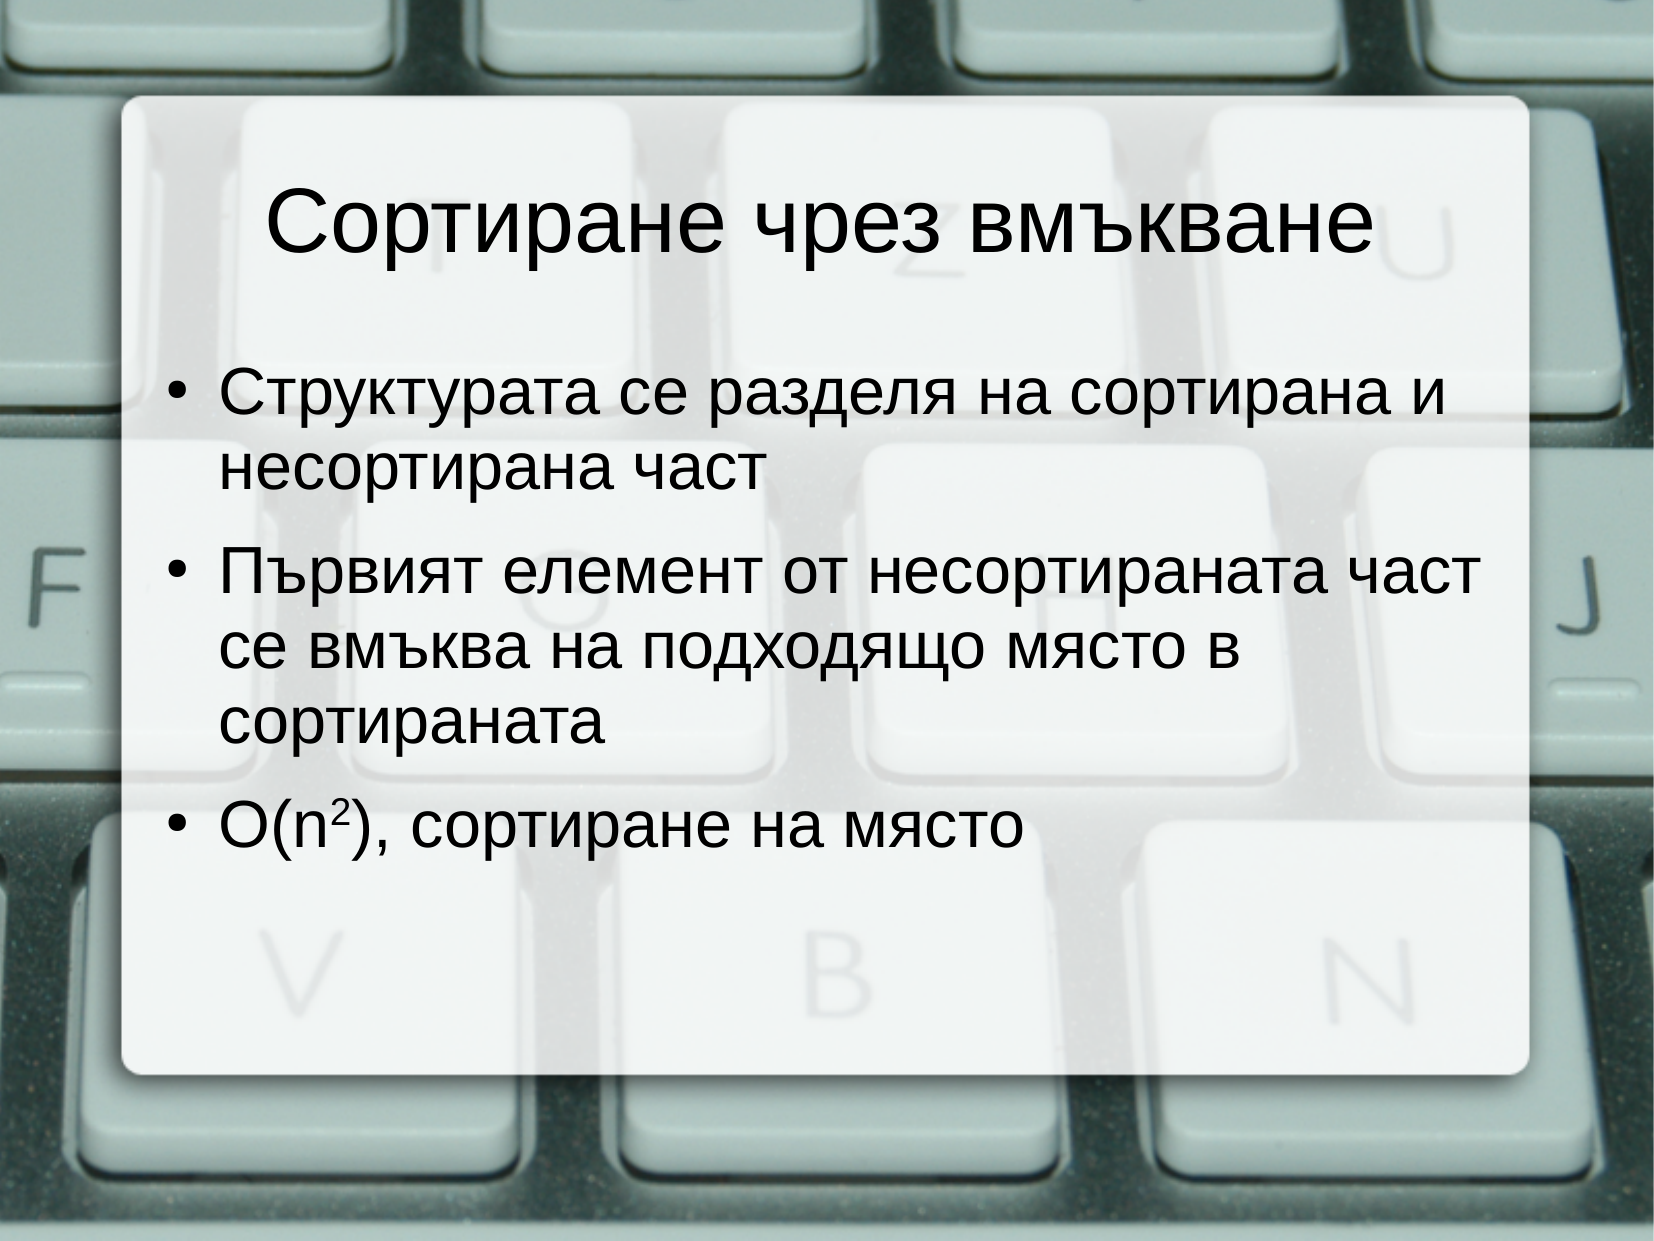

# Сортиране чрез вмъкване
Структурата се разделя на сортирана и несортирана част
Първият елемент от несортираната част се вмъква на подходящо място в сортираната
O(n2), сортиране на място